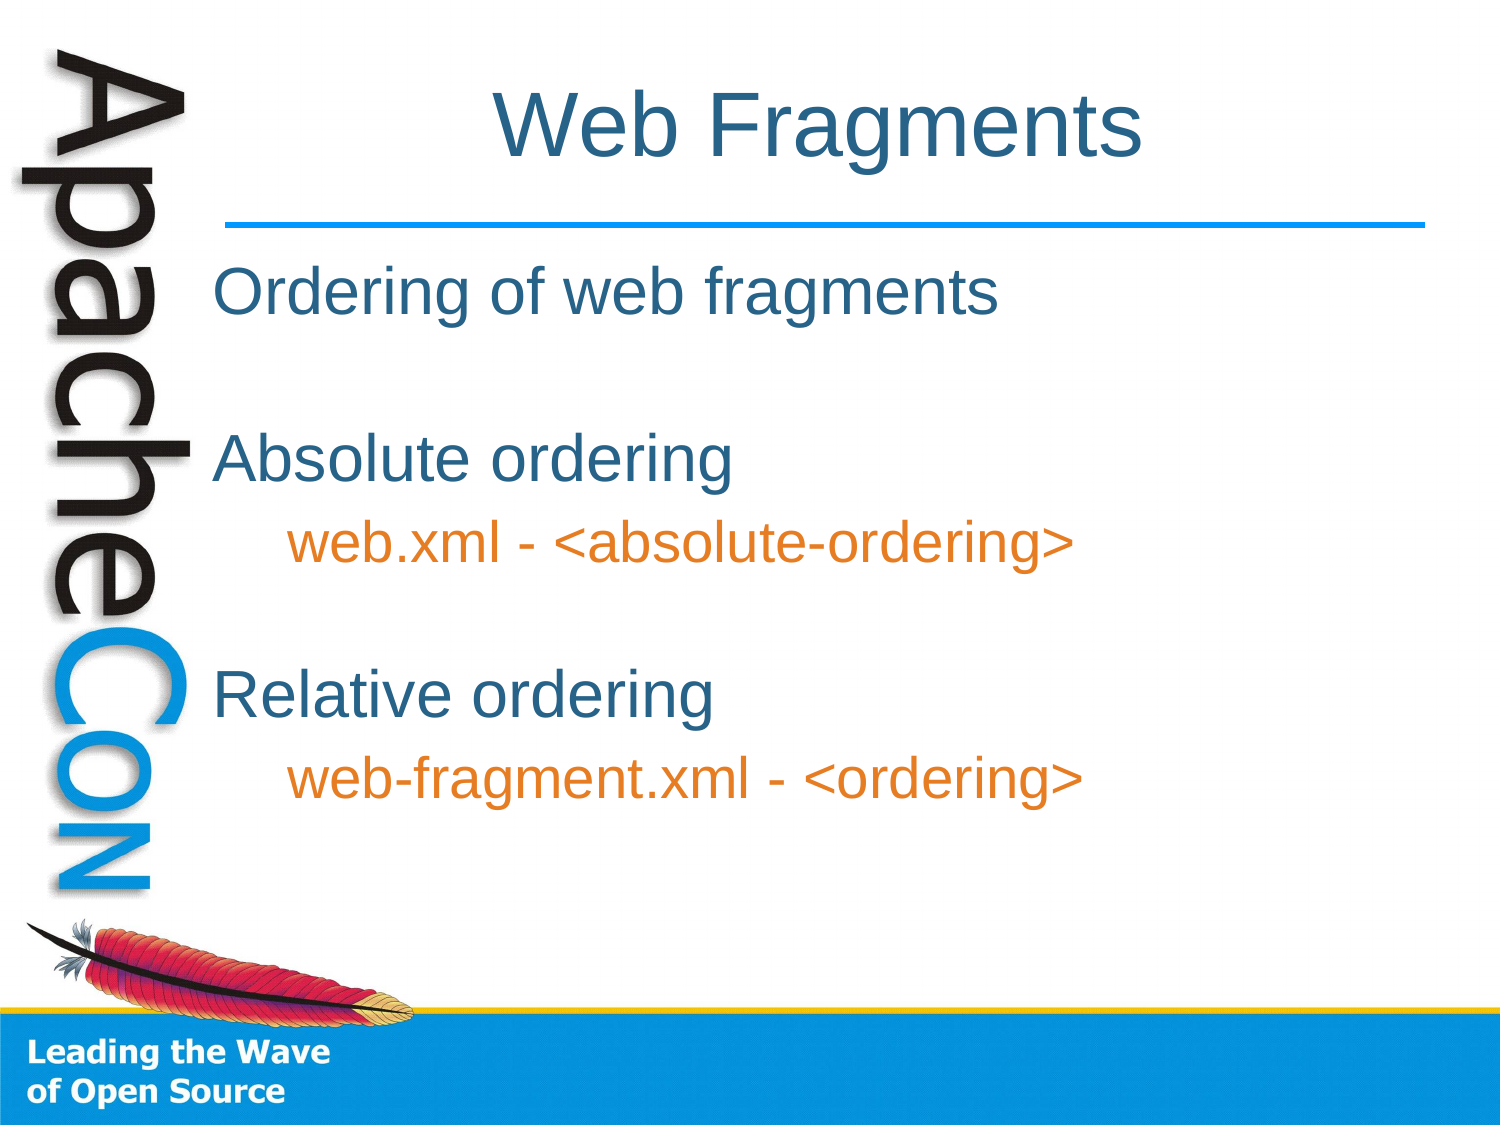

# Web Fragments
Ordering of web fragments
Absolute ordering
web.xml - <absolute-ordering>
Relative ordering
web-fragment.xml - <ordering>